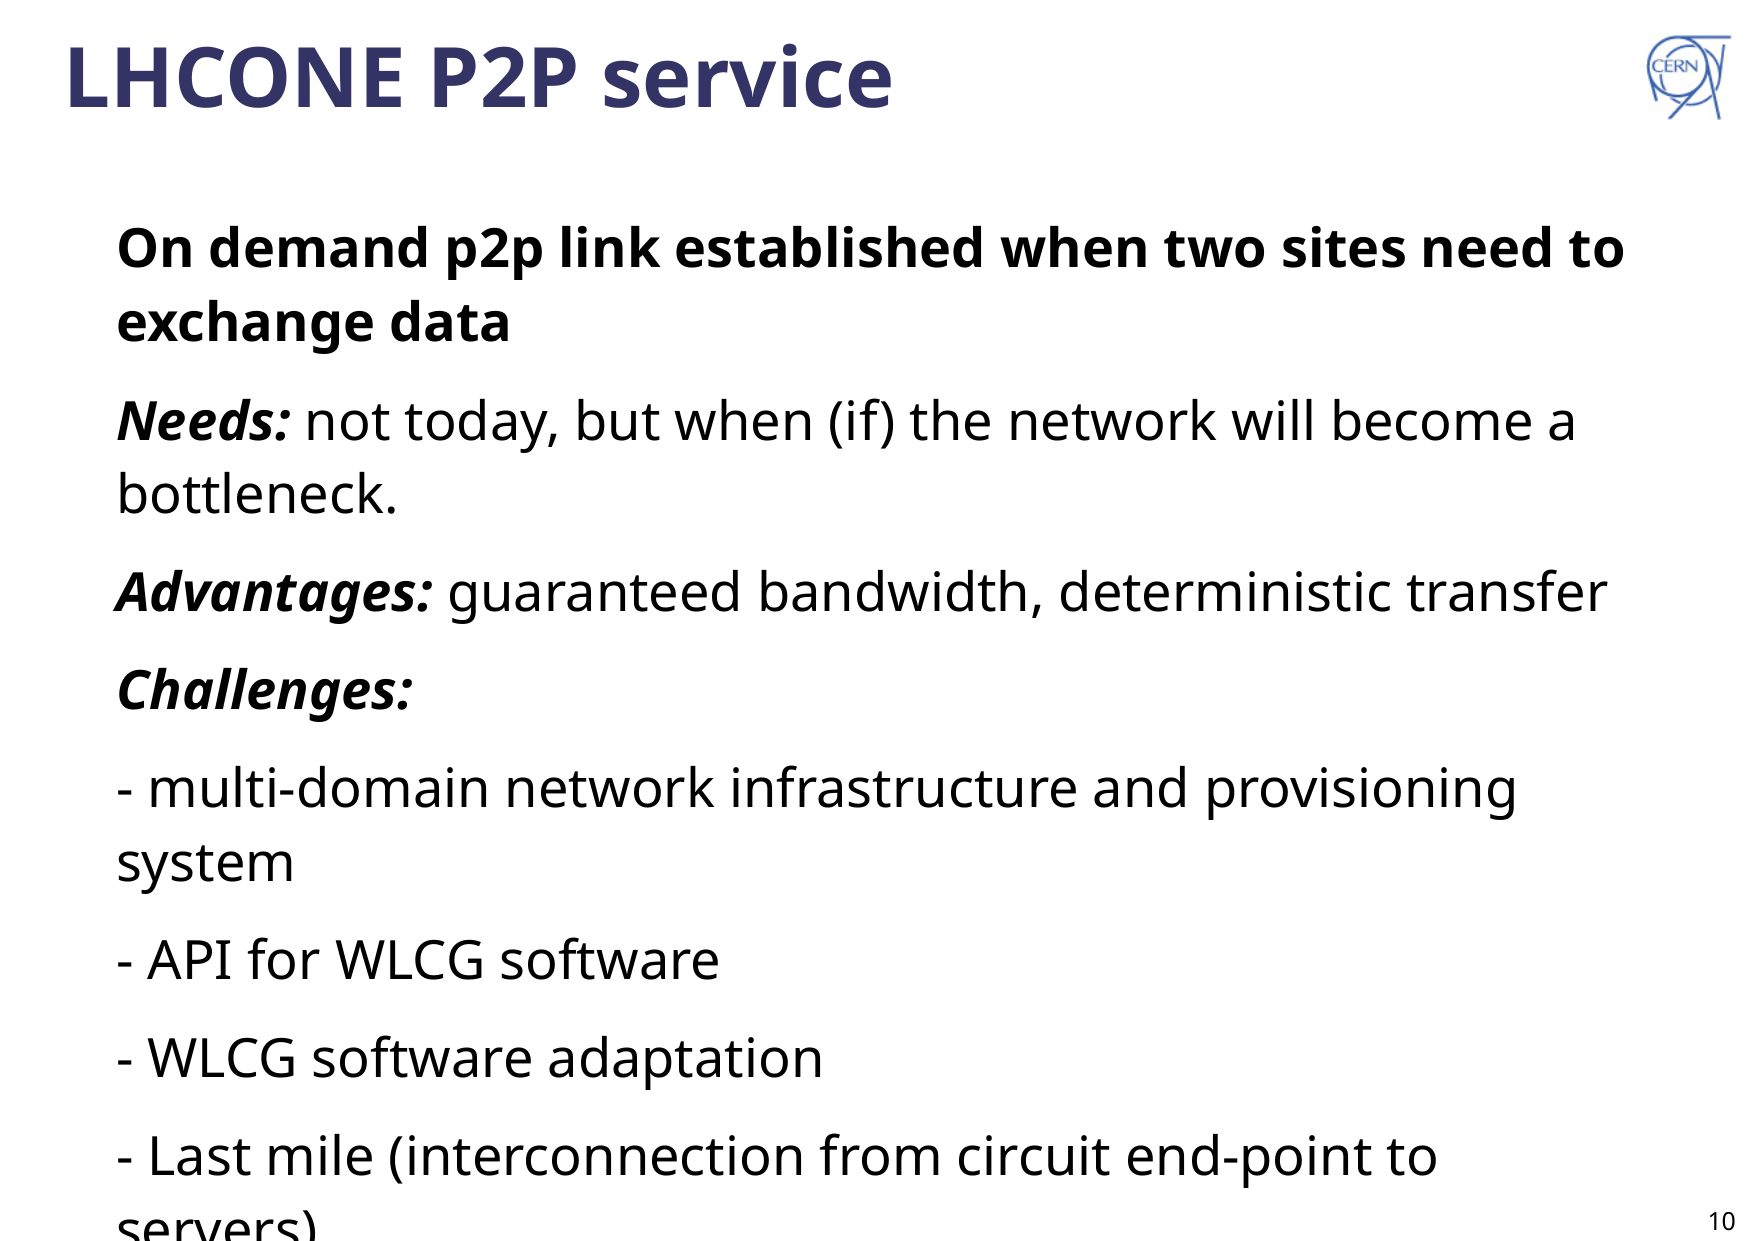

# LHCONE P2P service
On demand p2p link established when two sites need to exchange data
Needs: not today, but when (if) the network will become a bottleneck.
Advantages: guaranteed bandwidth, deterministic transfer
Challenges:
- multi-domain network infrastructure and provisioning system
- API for WLCG software
- WLCG software adaptation
- Last mile (interconnection from circuit end-point to servers)
- Routing
- Billing
10